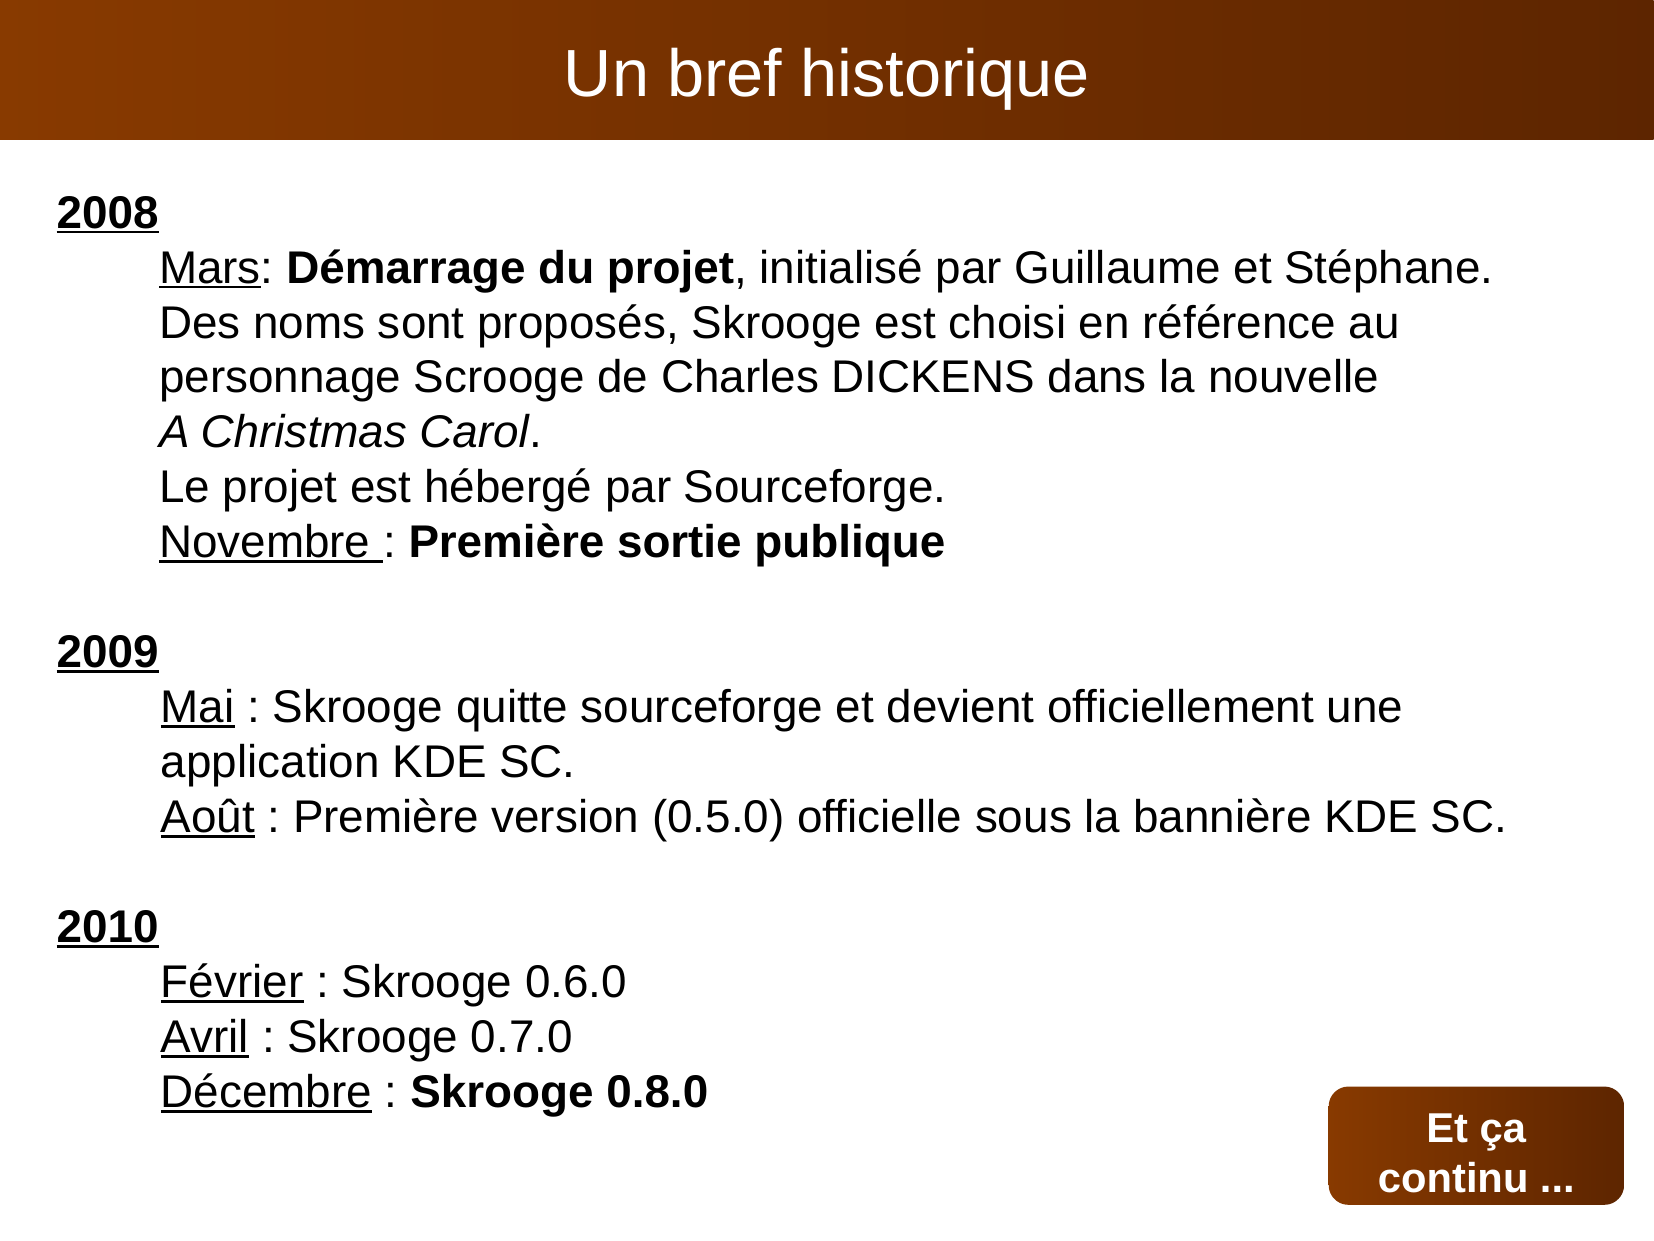

# Un bref historique
2008
Mars: Démarrage du projet, initialisé par Guillaume et Stéphane.
Des noms sont proposés, Skrooge est choisi en référence au personnage Scrooge de Charles DICKENS dans la nouvelle
A Christmas Carol.
Le projet est hébergé par Sourceforge.
Novembre : Première sortie publique
2009
Mai : Skrooge quitte sourceforge et devient officiellement une application KDE SC.
Août : Première version (0.5.0) officielle sous la bannière KDE SC.
2010
Février : Skrooge 0.6.0
Avril : Skrooge 0.7.0
Décembre : Skrooge 0.8.0
Et ça continu ...